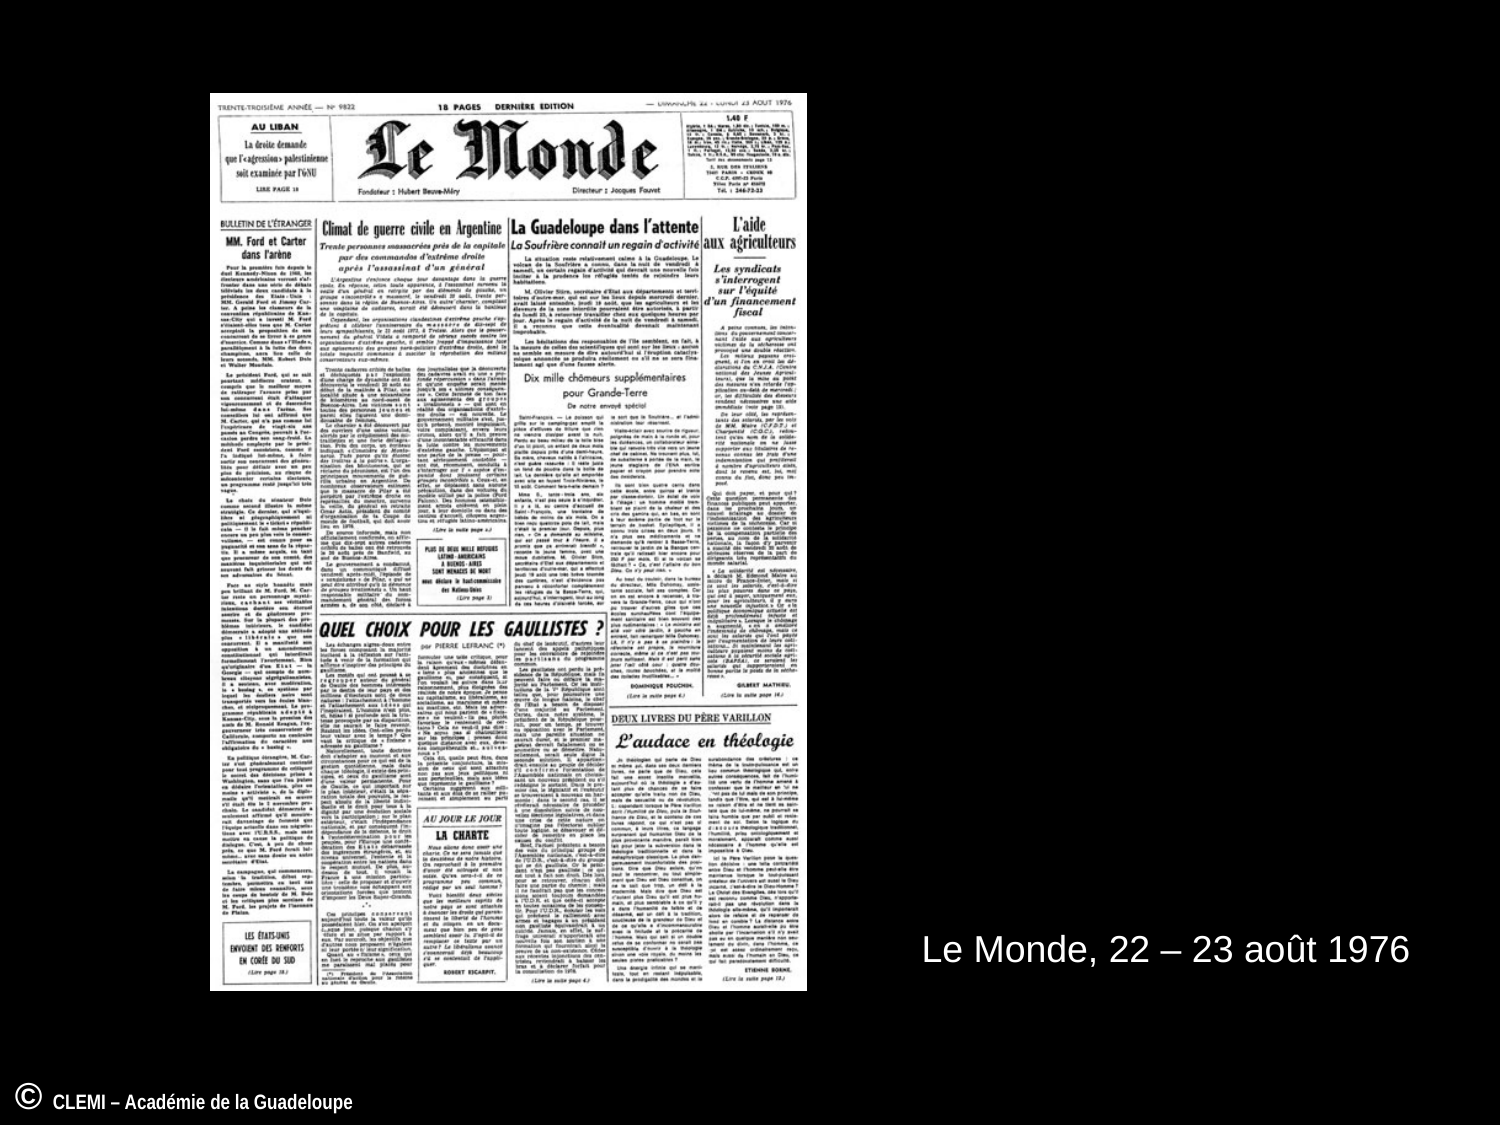

# Le Monde, 22 – 23 août 1976
© CLEMI – Académie de la Guadeloupe